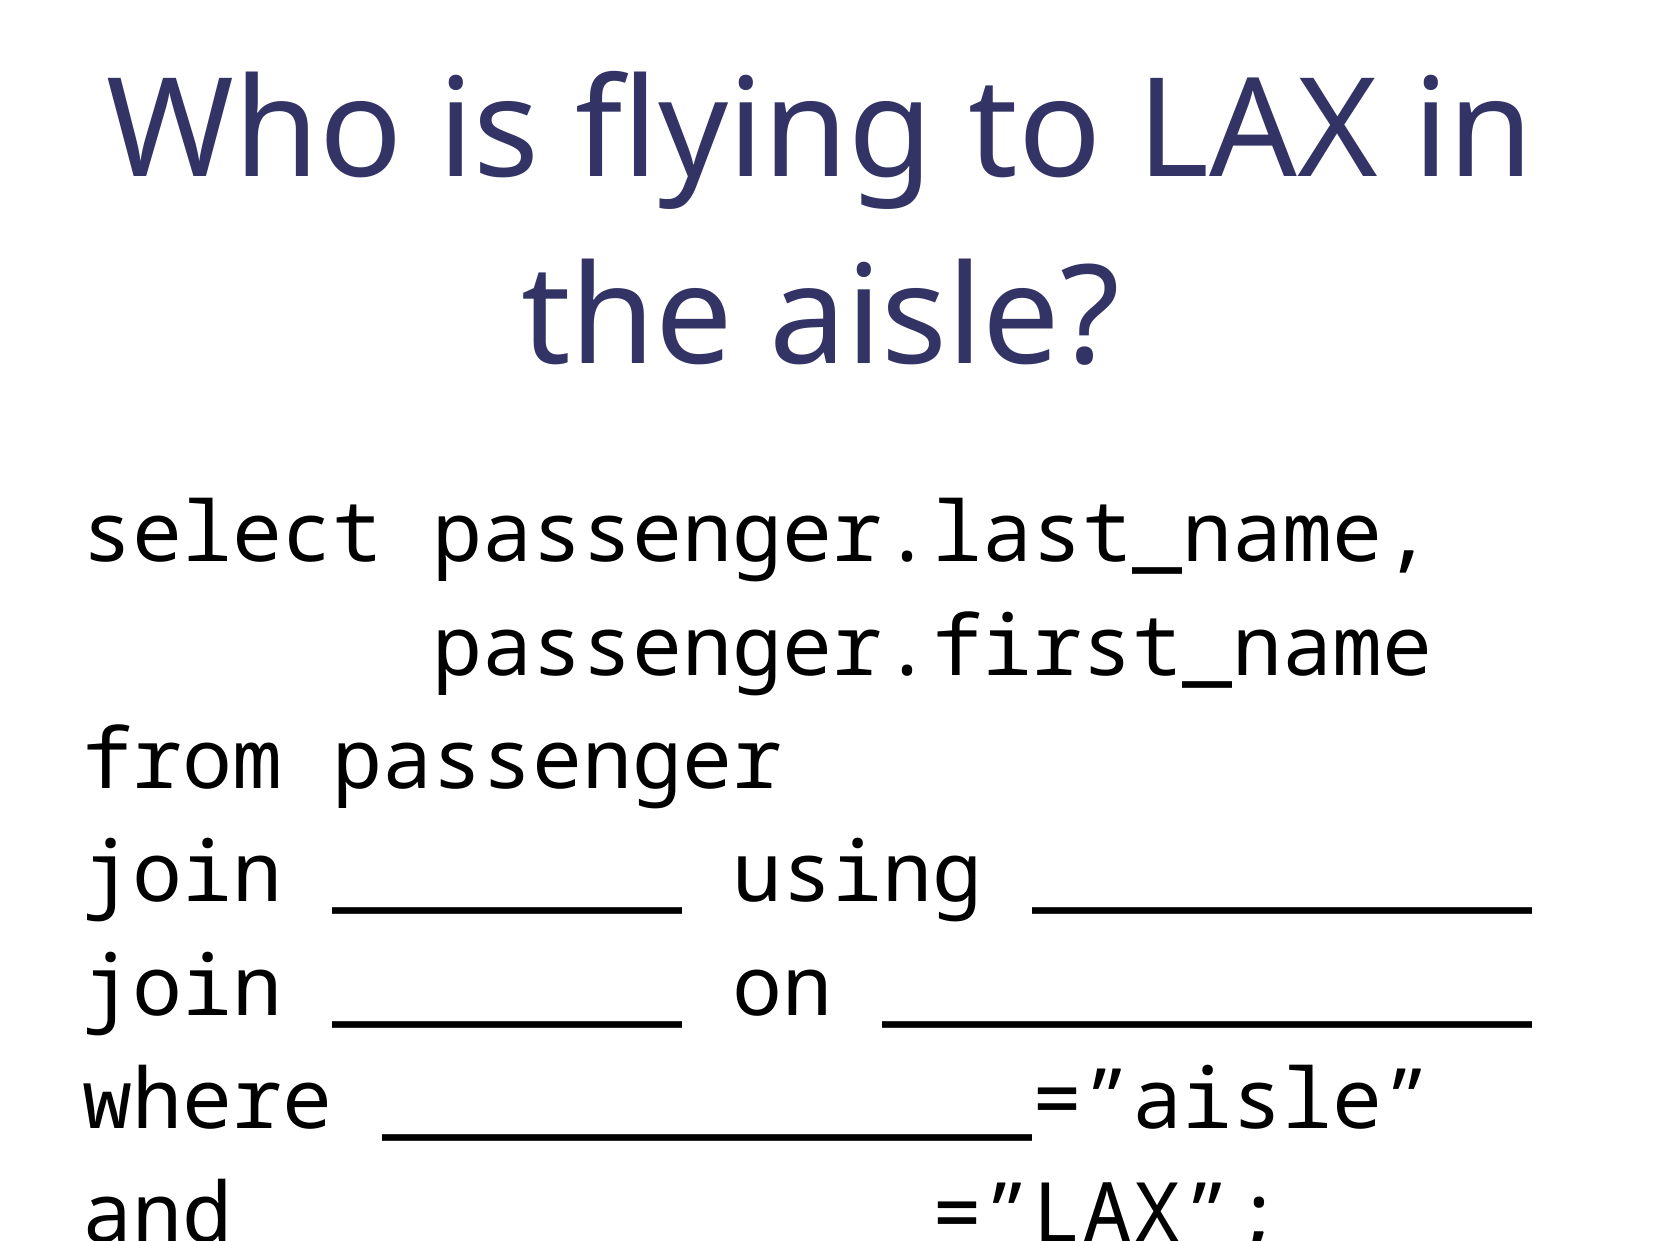

# Who is flying to LAX in the aisle?
select passenger.last_name,
 passenger.first_name
from passenger
join _______ using __________
join _______ on _____________
where _____________=”aisle”
and _____________=”LAX”;